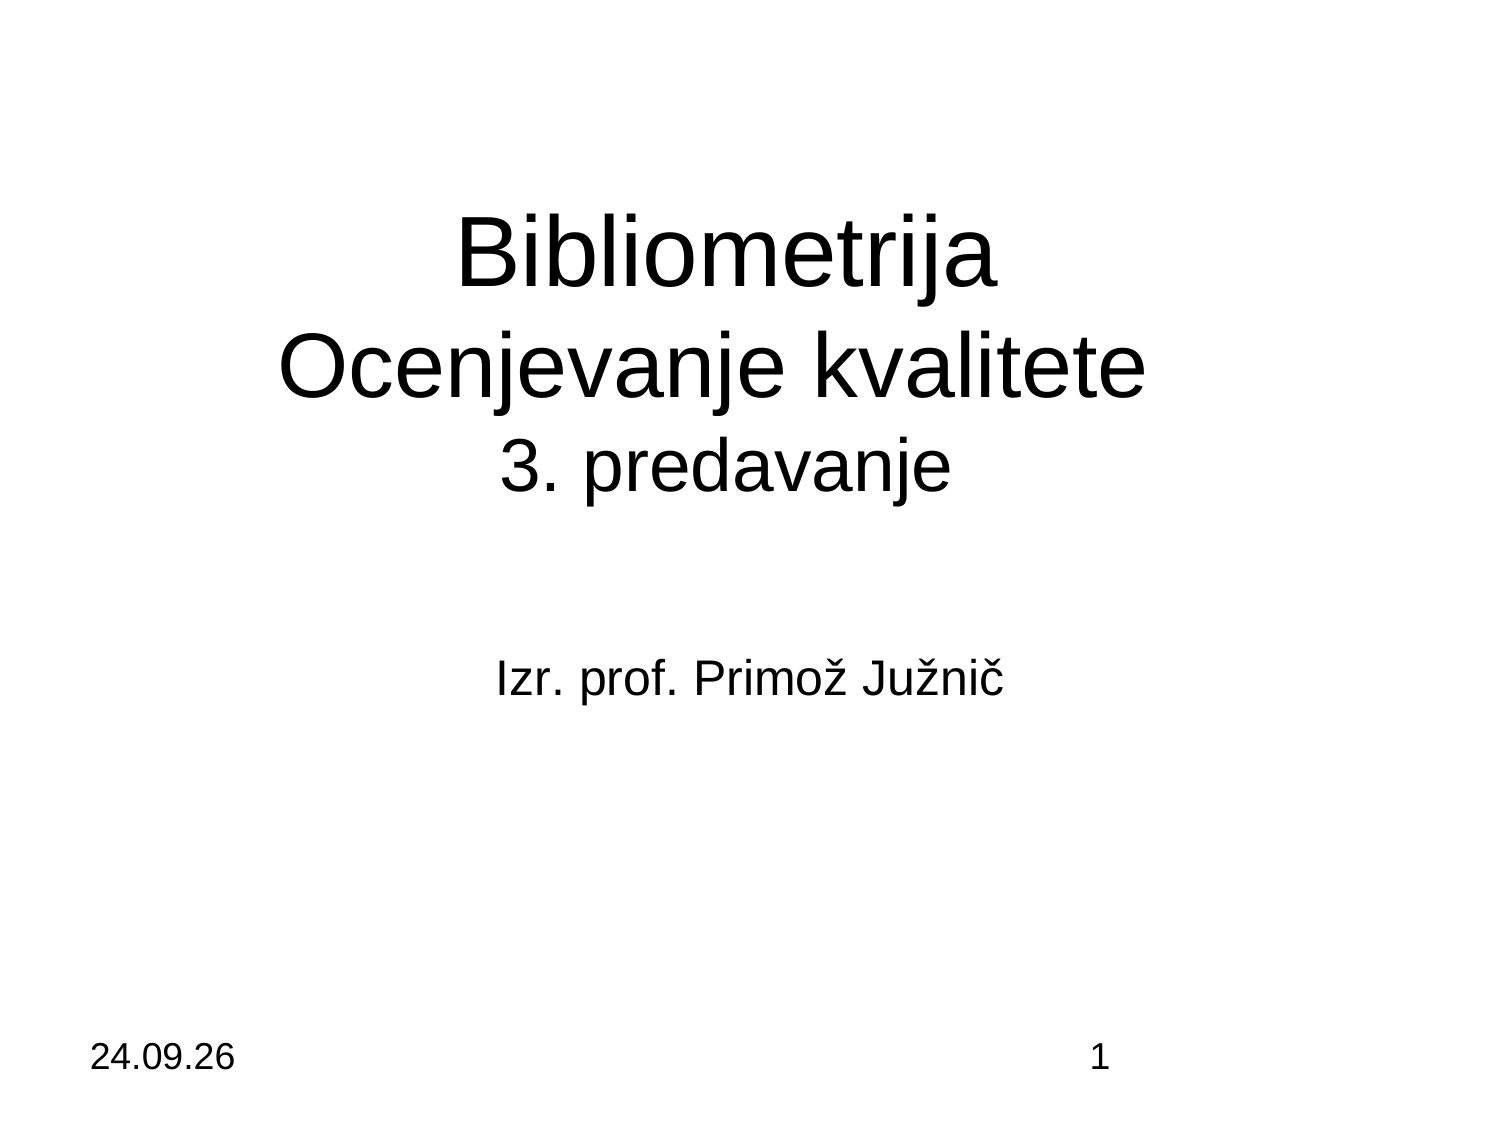

# Bibliometrija Ocenjevanje kvalitete 3. predavanje
Izr. prof. Primož Južnič
1